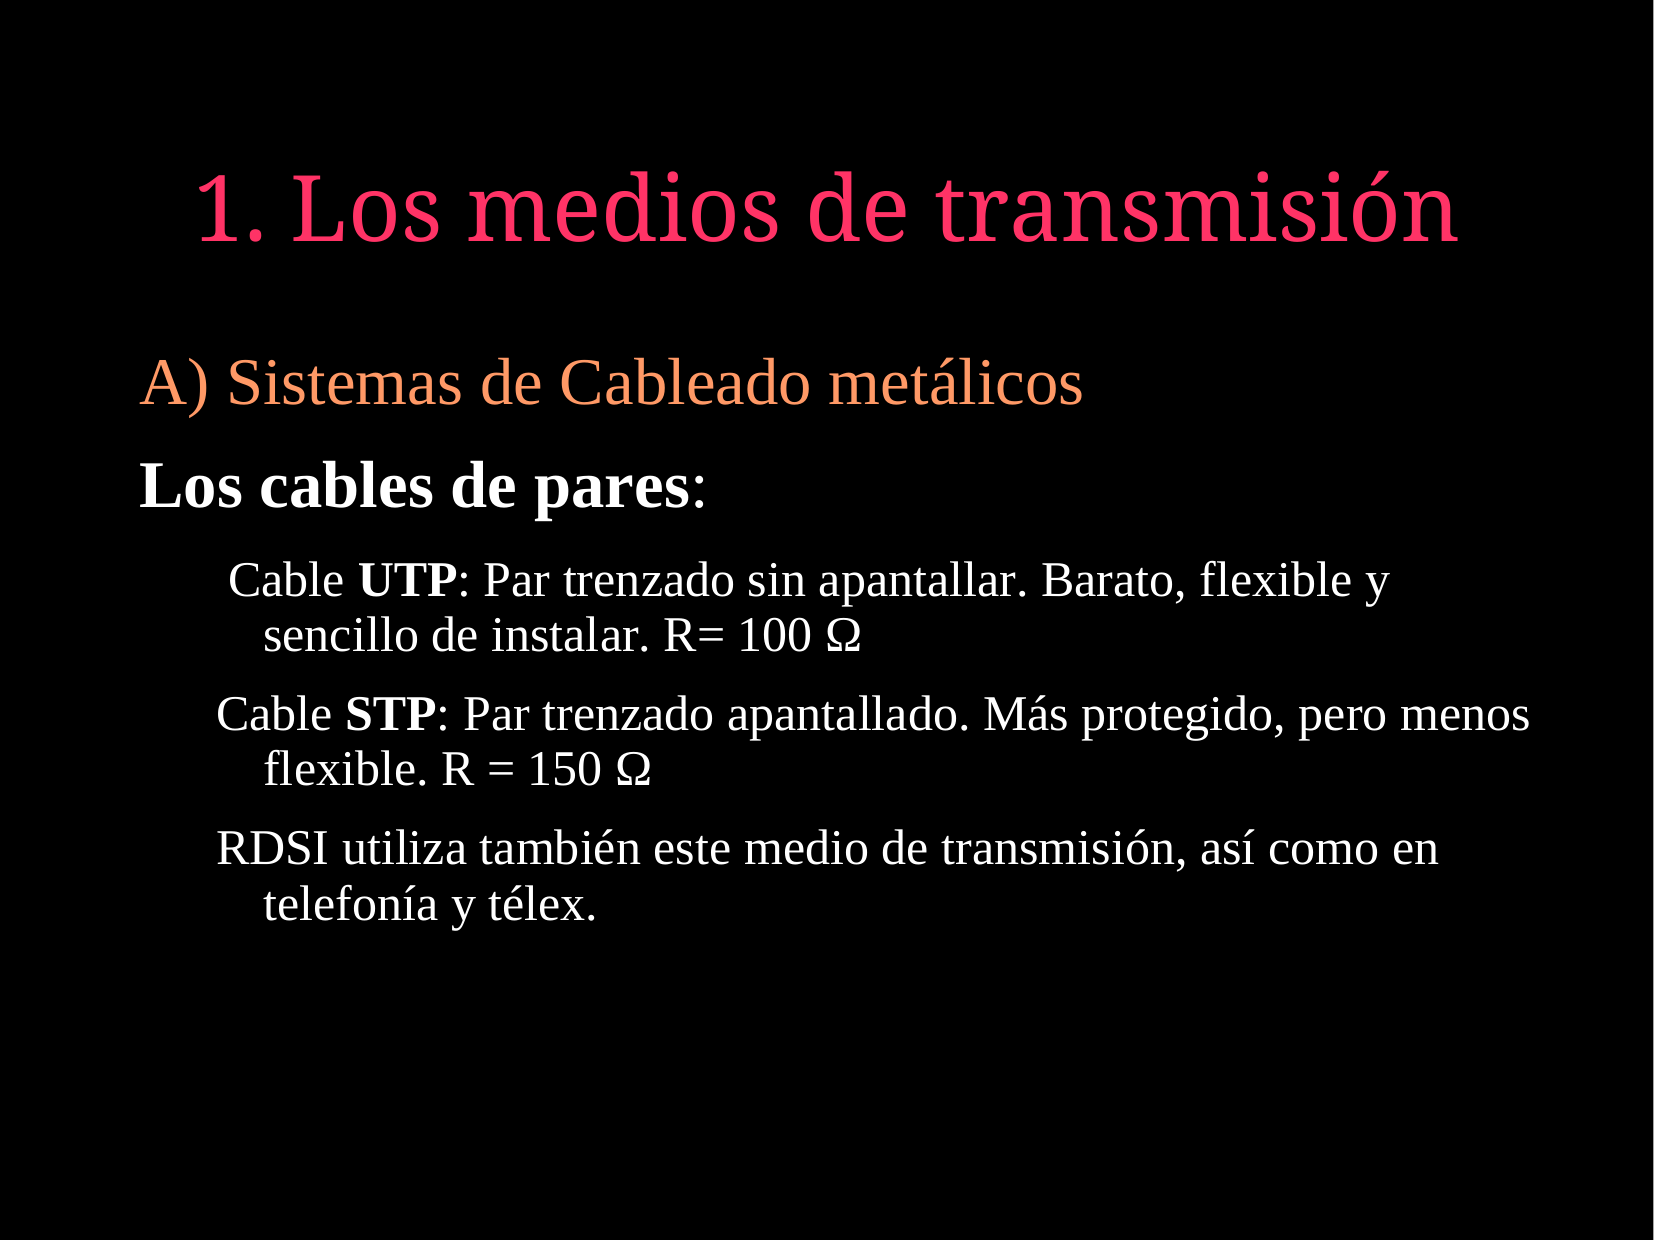

# 1. Los medios de transmisión
A) Sistemas de Cableado metálicos
Los cables de pares:
 Cable UTP: Par trenzado sin apantallar. Barato, flexible y sencillo de instalar. R= 100 Ω
Cable STP: Par trenzado apantallado. Más protegido, pero menos flexible. R = 150 Ω
RDSI utiliza también este medio de transmisión, así como en telefonía y télex.